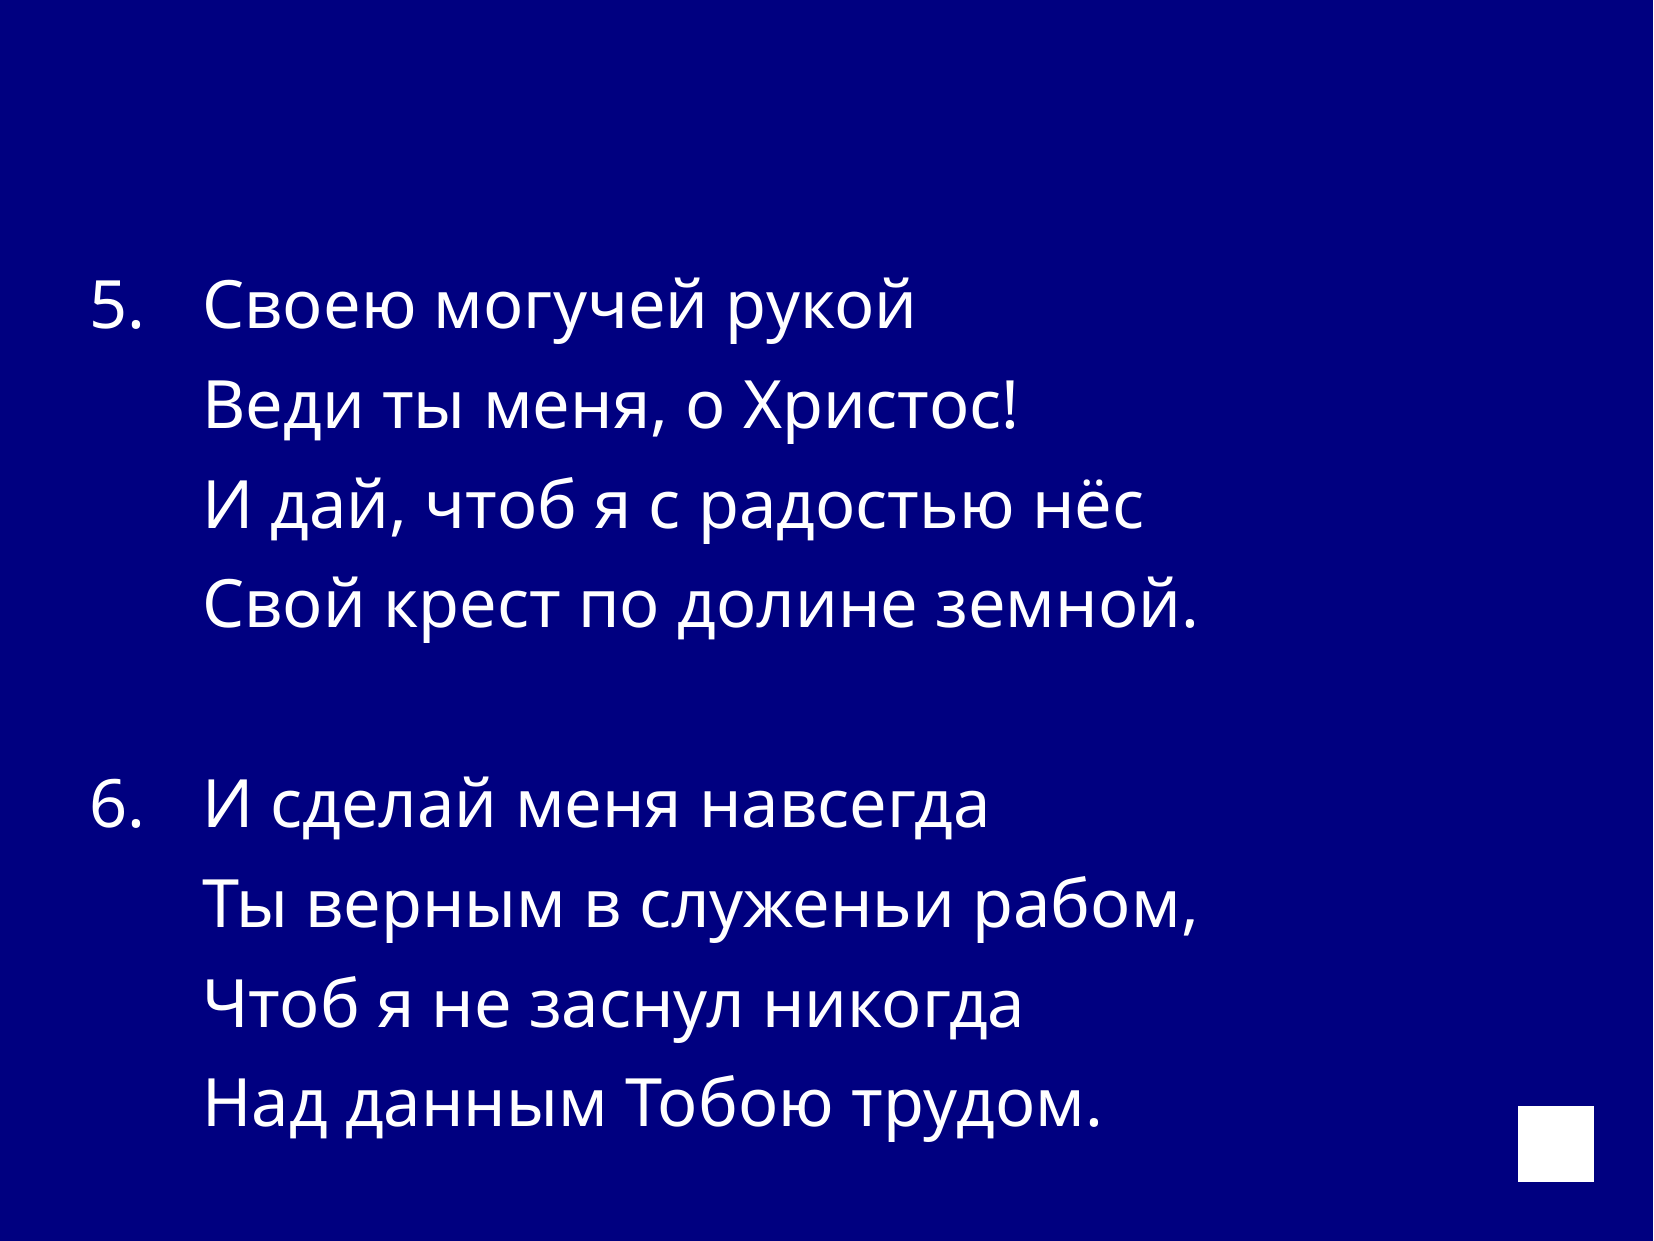

5.	Своею могучей рукой
	Веди ты меня, о Христос!
	И дай, чтоб я с радостью нёс
	Свой крест по долине земной.
6.	И сделай меня навсегда
	Ты верным в служеньи рабом,
	Чтоб я не заснул никогда
	Над данным Тобою трудом.